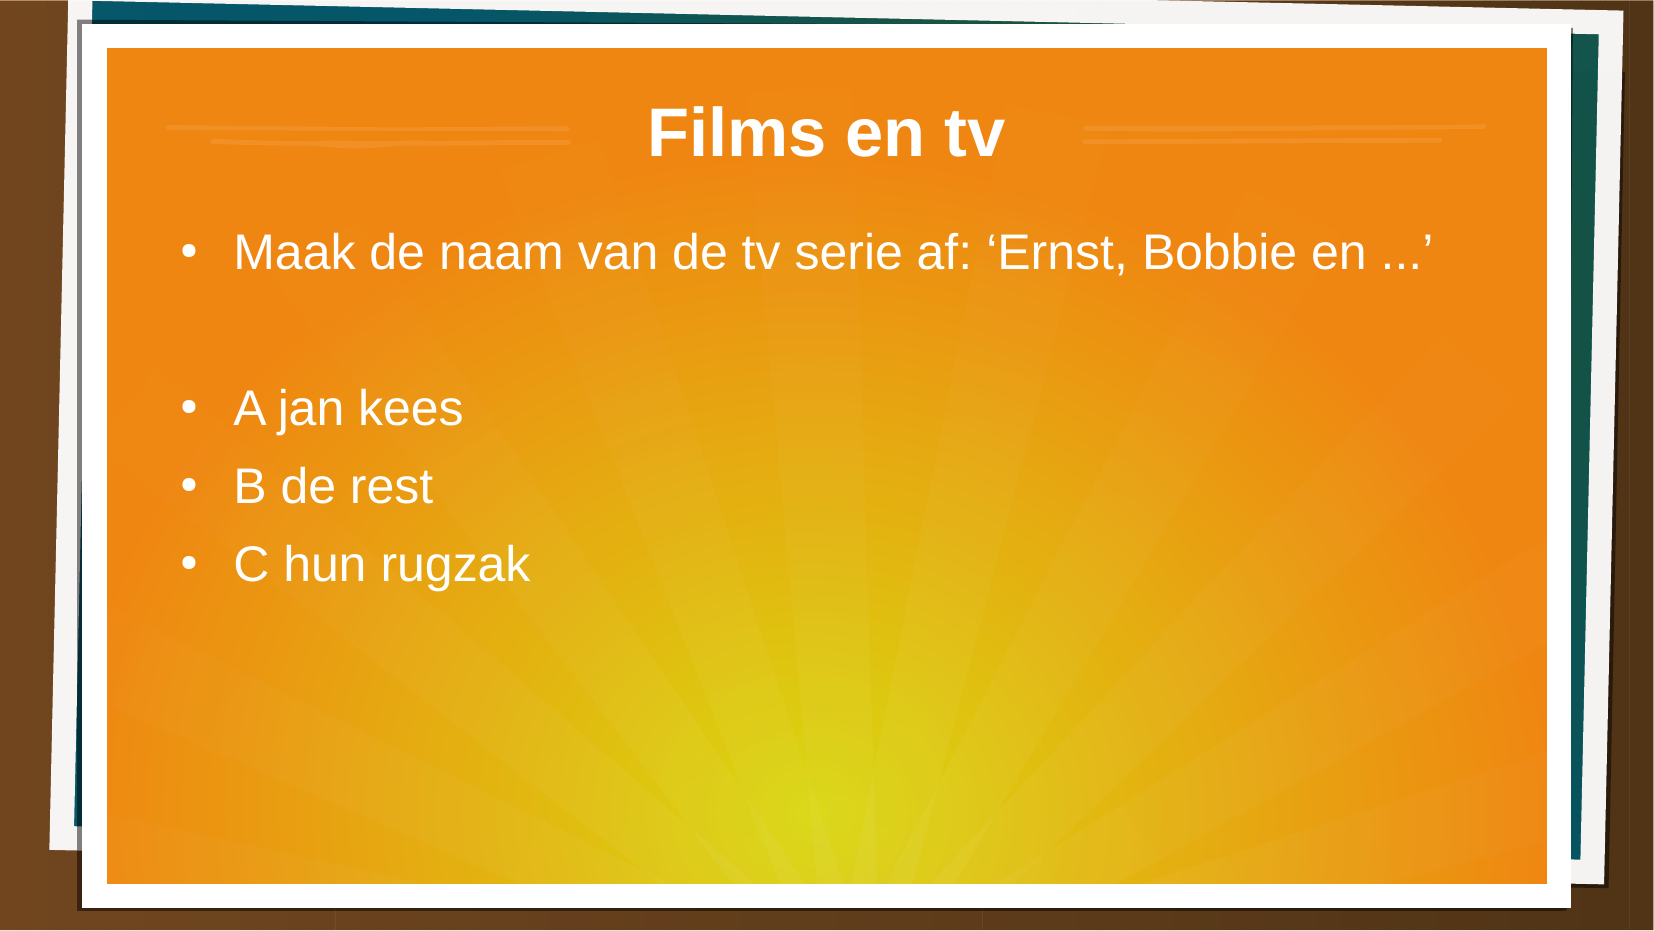

# Films en tv
Maak de naam van de tv serie af: ‘Ernst, Bobbie en ...’
A jan kees
B de rest
C hun rugzak